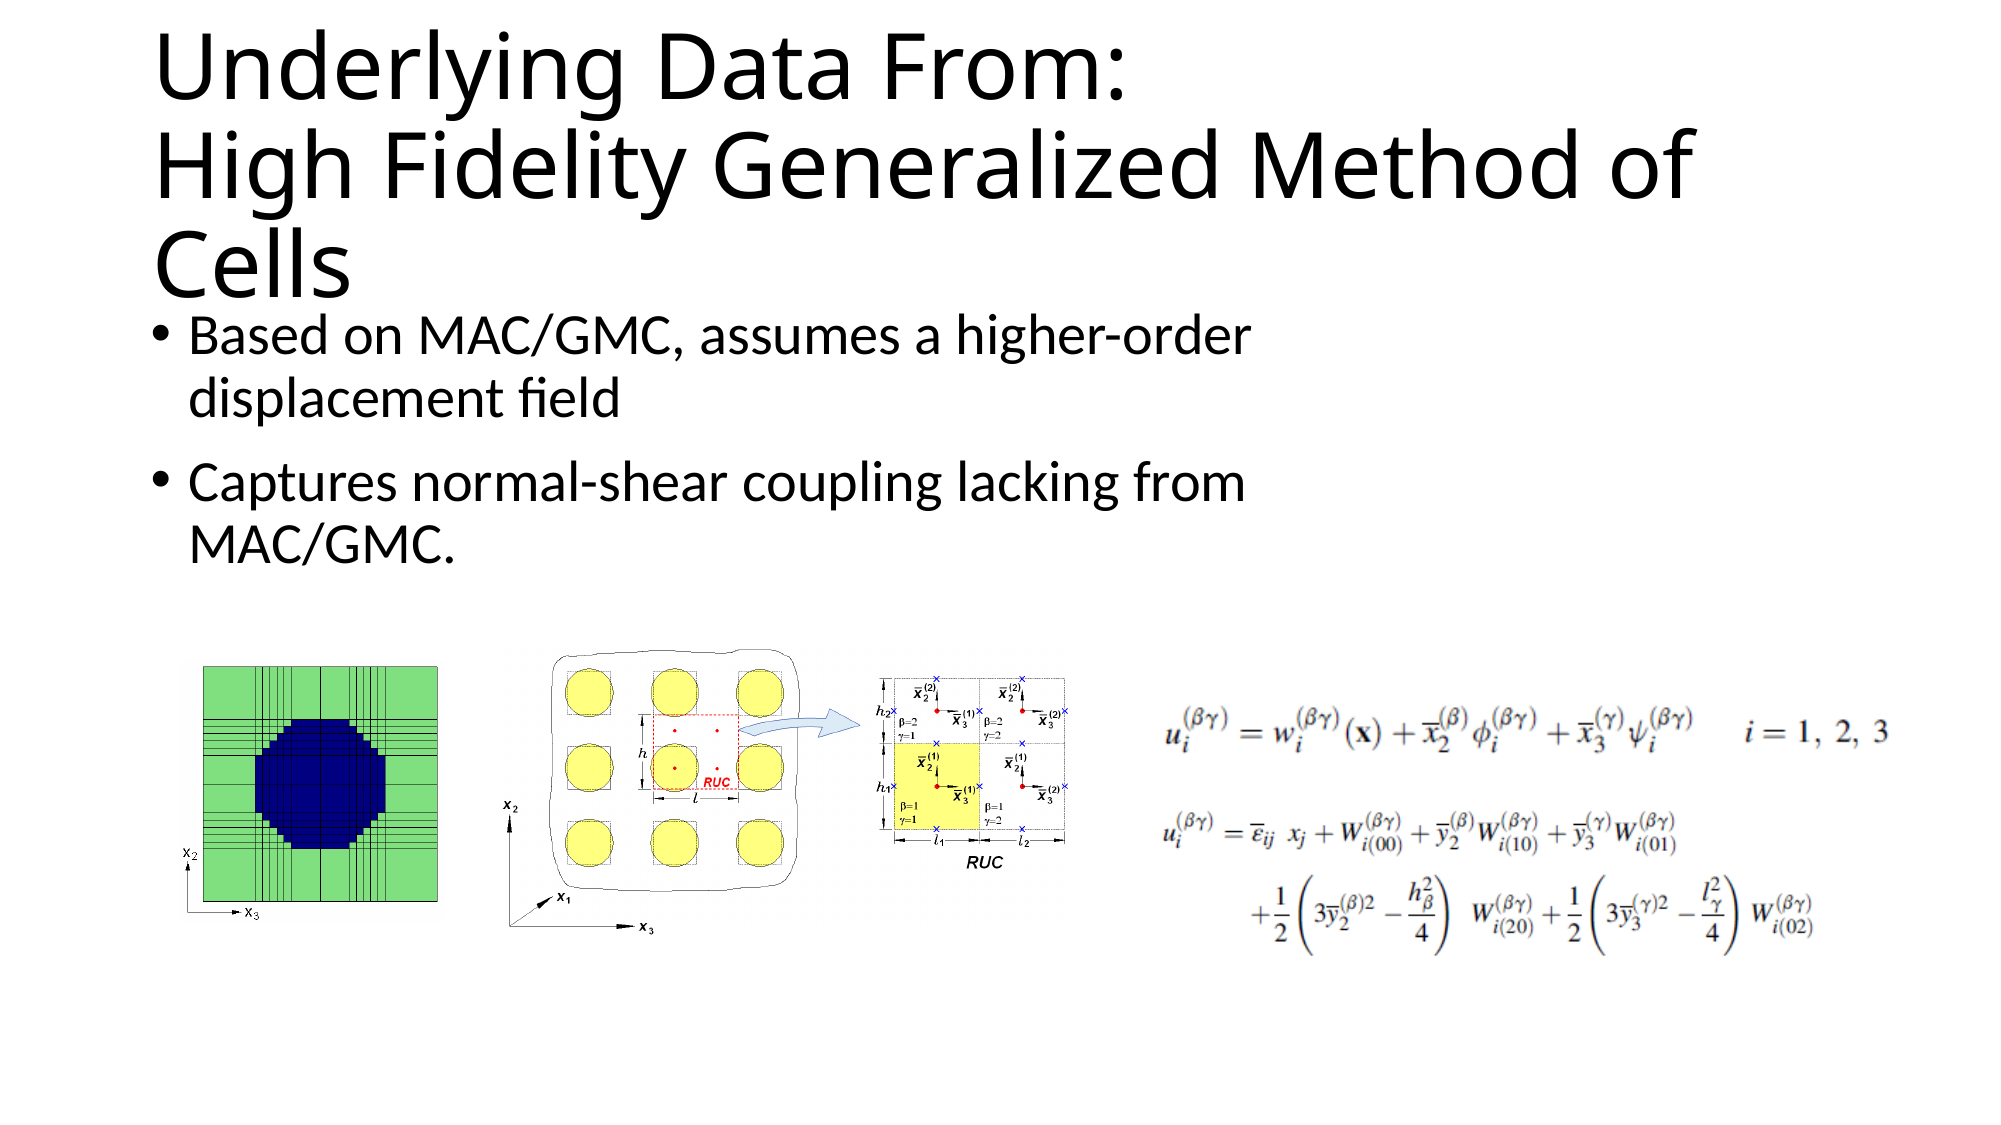

# Underlying Data From: High Fidelity Generalized Method of Cells
Based on MAC/GMC, assumes a higher-order displacement field
Captures normal-shear coupling lacking from MAC/GMC.